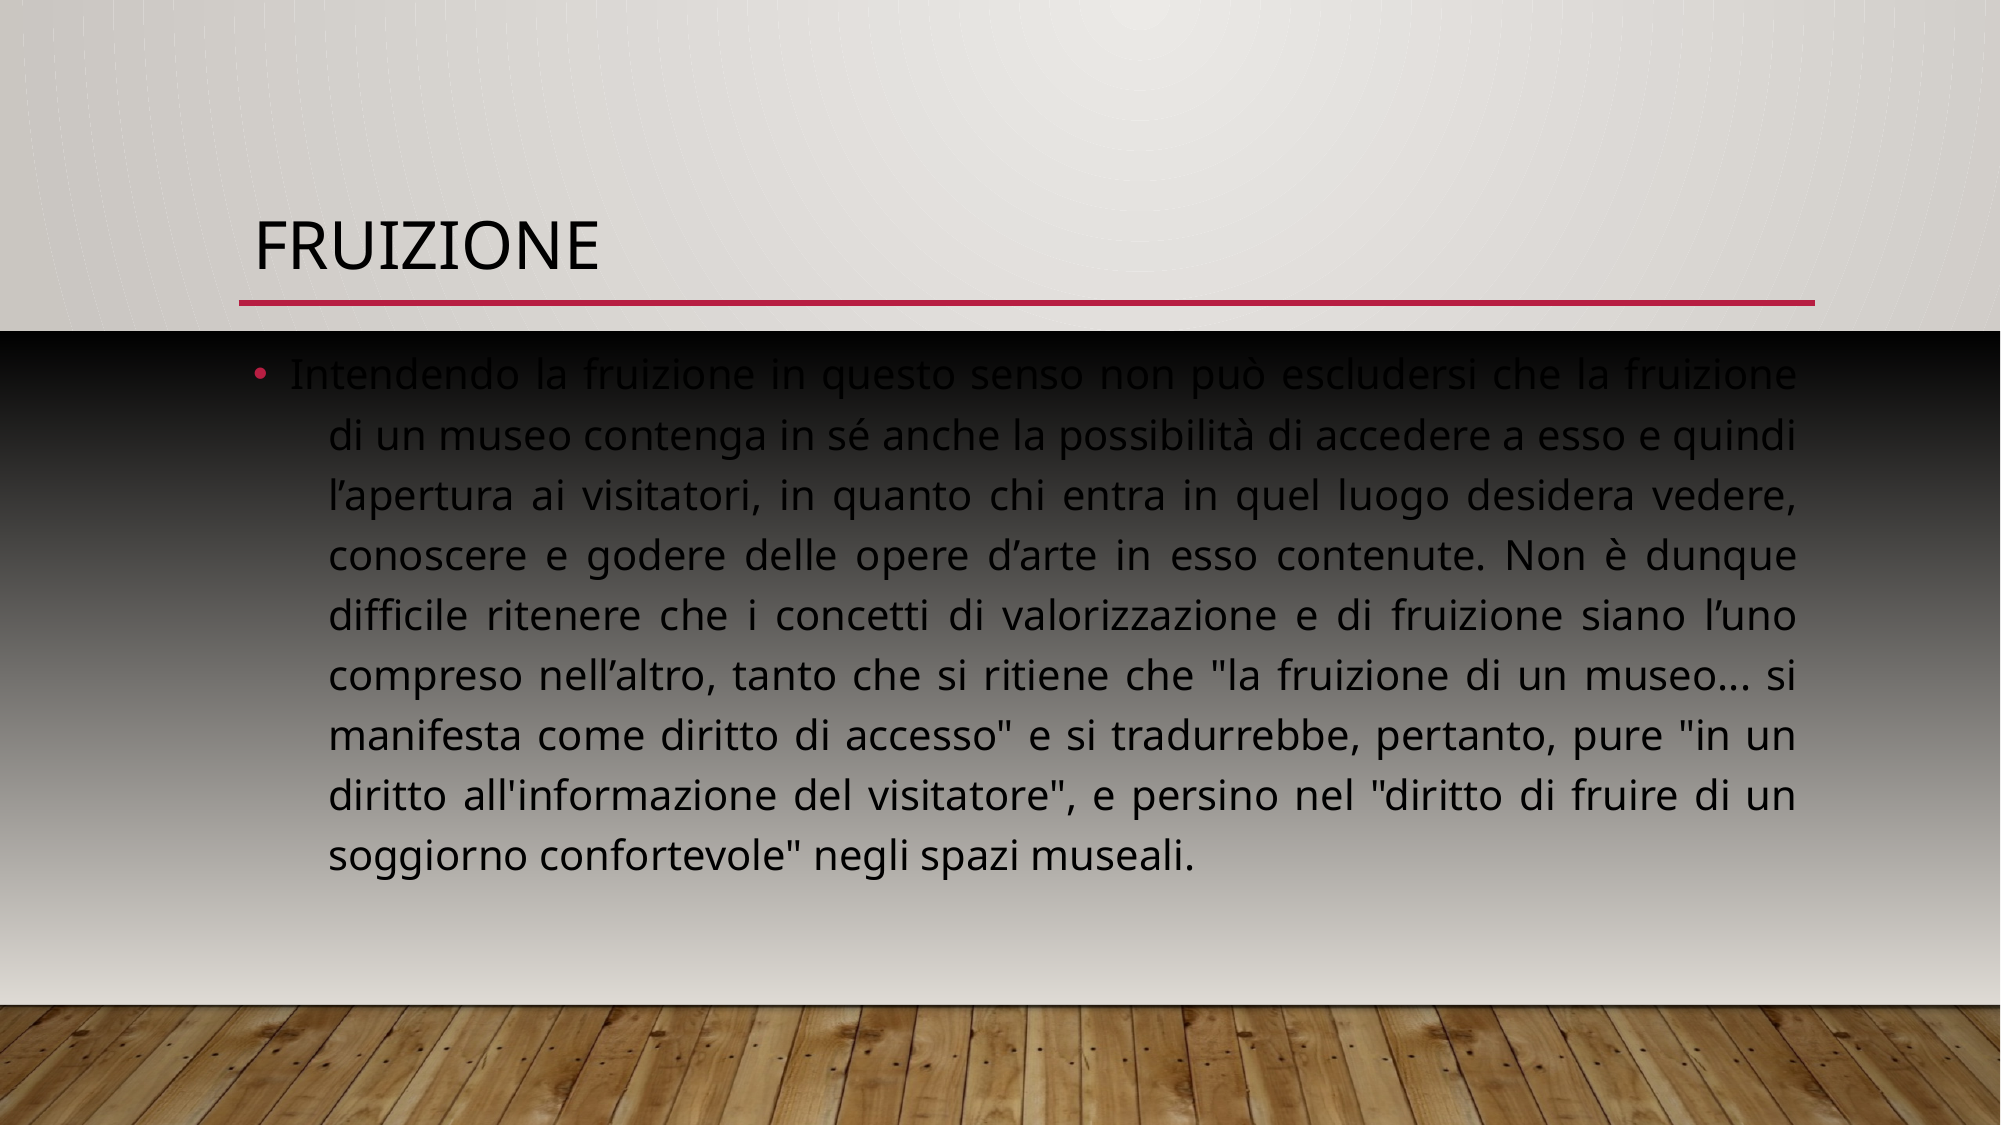

# Fruizione
Intendendo la fruizione in questo senso non può escludersi che la fruizione di un museo contenga in sé anche la possibilità di accedere a esso e quindi l’apertura ai visitatori, in quanto chi entra in quel luogo desidera vedere, conoscere e godere delle opere d’arte in esso contenute. Non è dunque difficile ritenere che i concetti di valorizzazione e di fruizione siano l’uno compreso nell’altro, tanto che si ritiene che "la fruizione di un museo... si manifesta come diritto di accesso" e si tradurrebbe, pertanto, pure "in un diritto all'informazione del visitatore", e persino nel "diritto di fruire di un soggiorno confortevole" negli spazi museali.